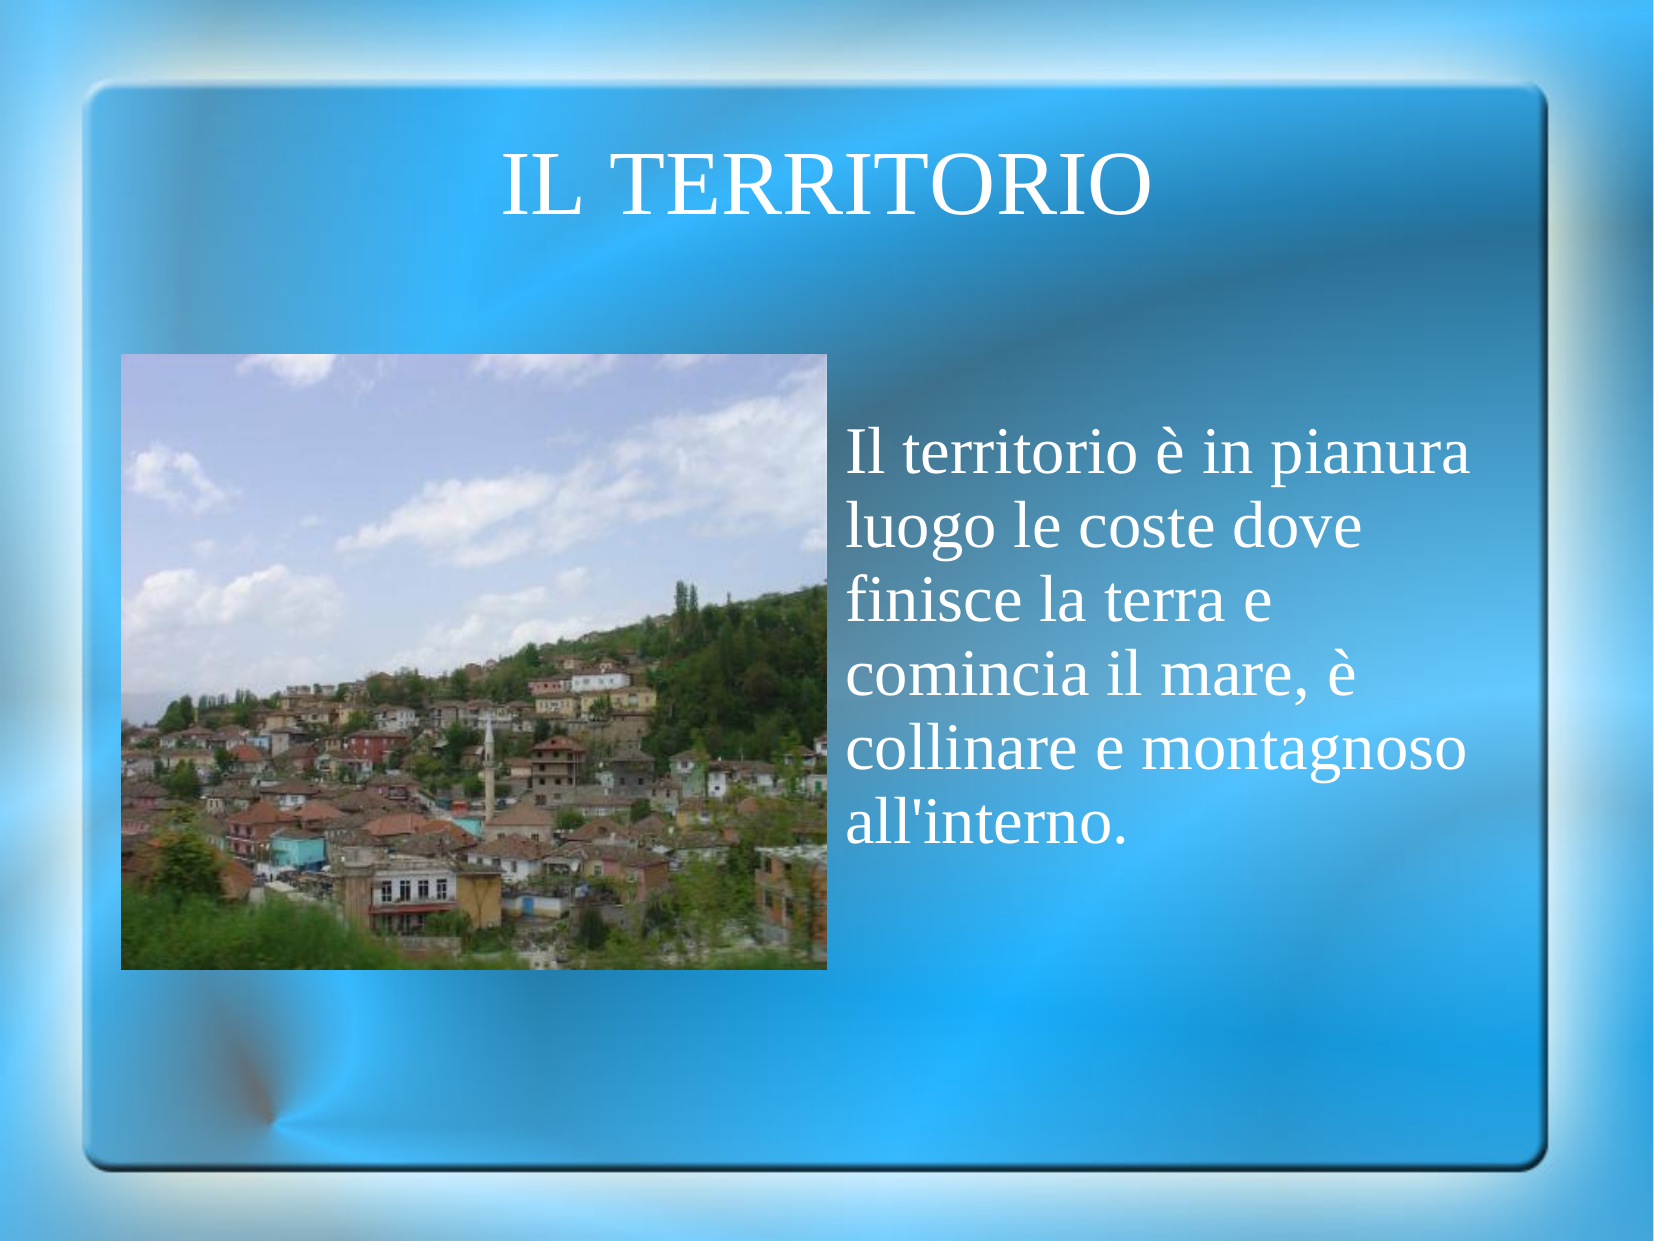

# IL TERRITORIO
Il territorio è in pianura luogo le coste dove finisce la terra e comincia il mare, è collinare e montagnoso all'interno.